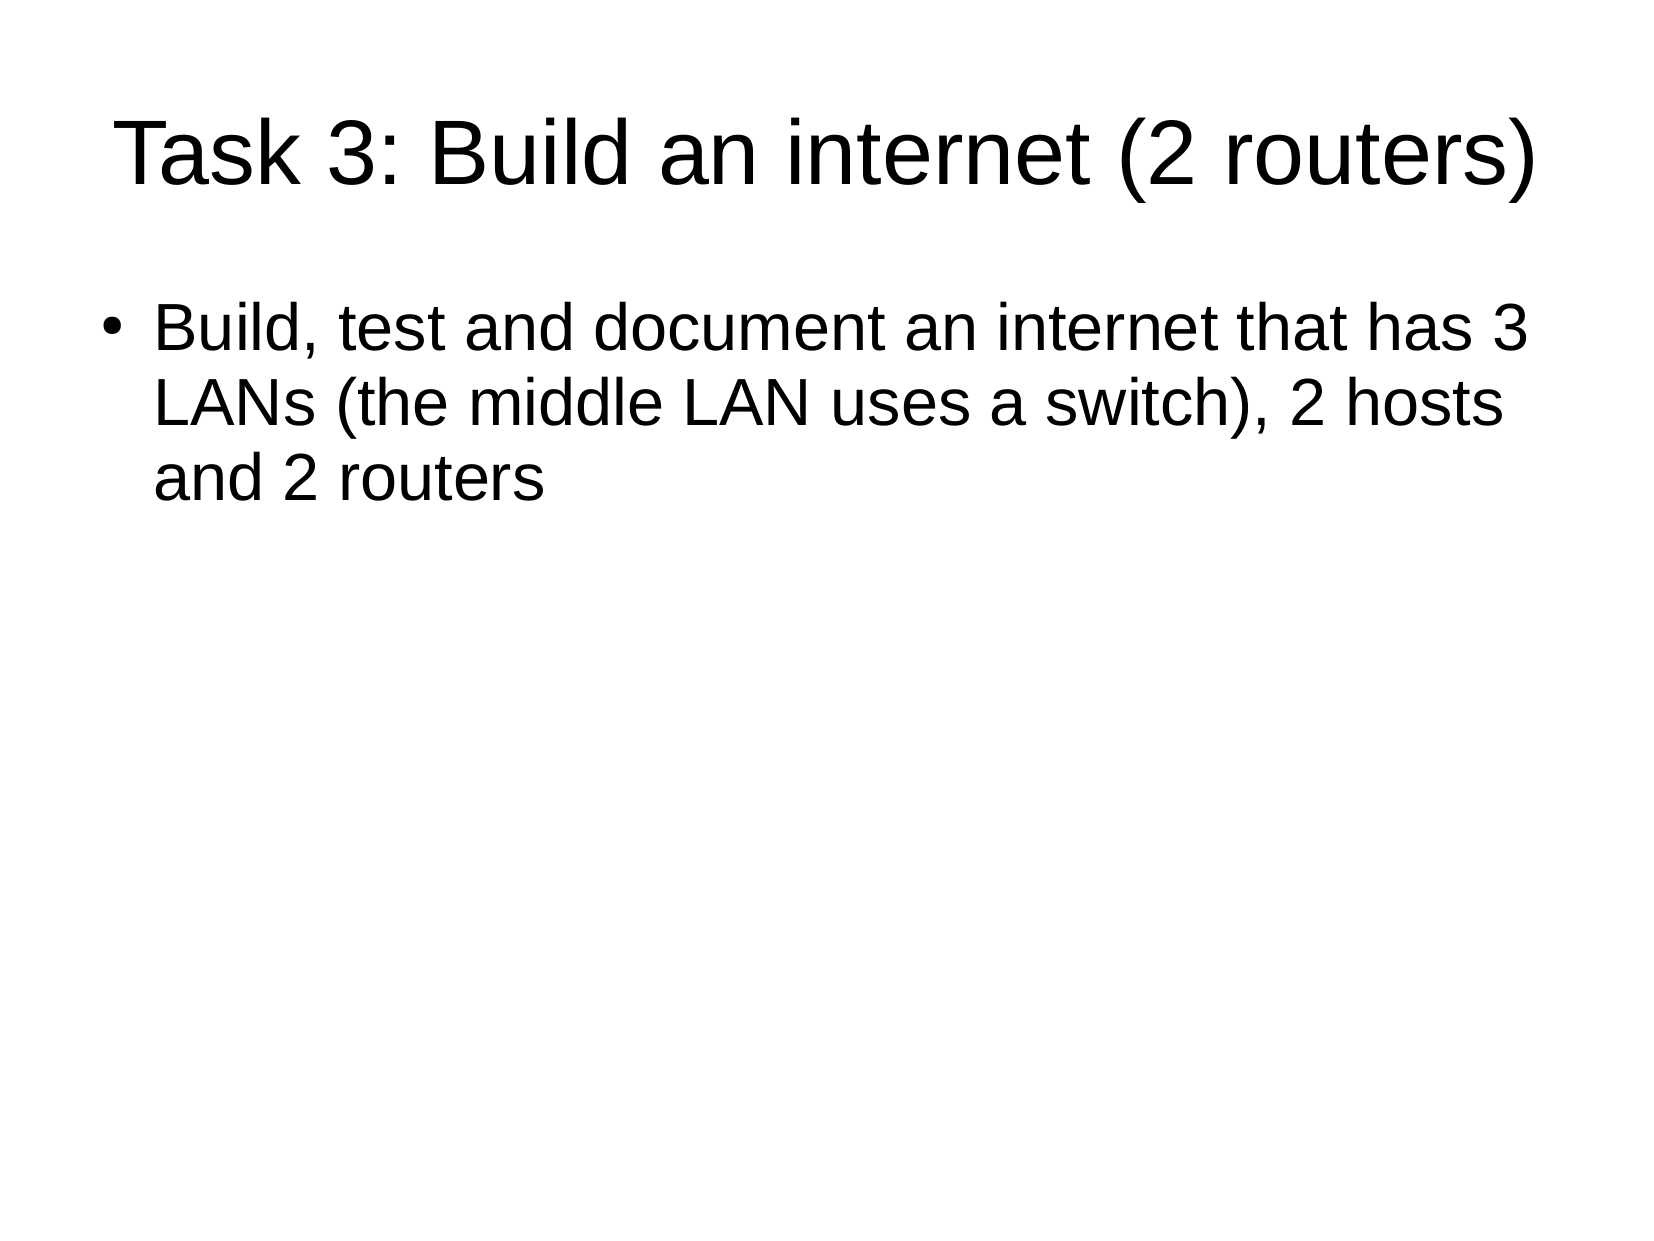

# Task 3: Build an internet (2 routers)
Build, test and document an internet that has 3 LANs (the middle LAN uses a switch), 2 hosts and 2 routers